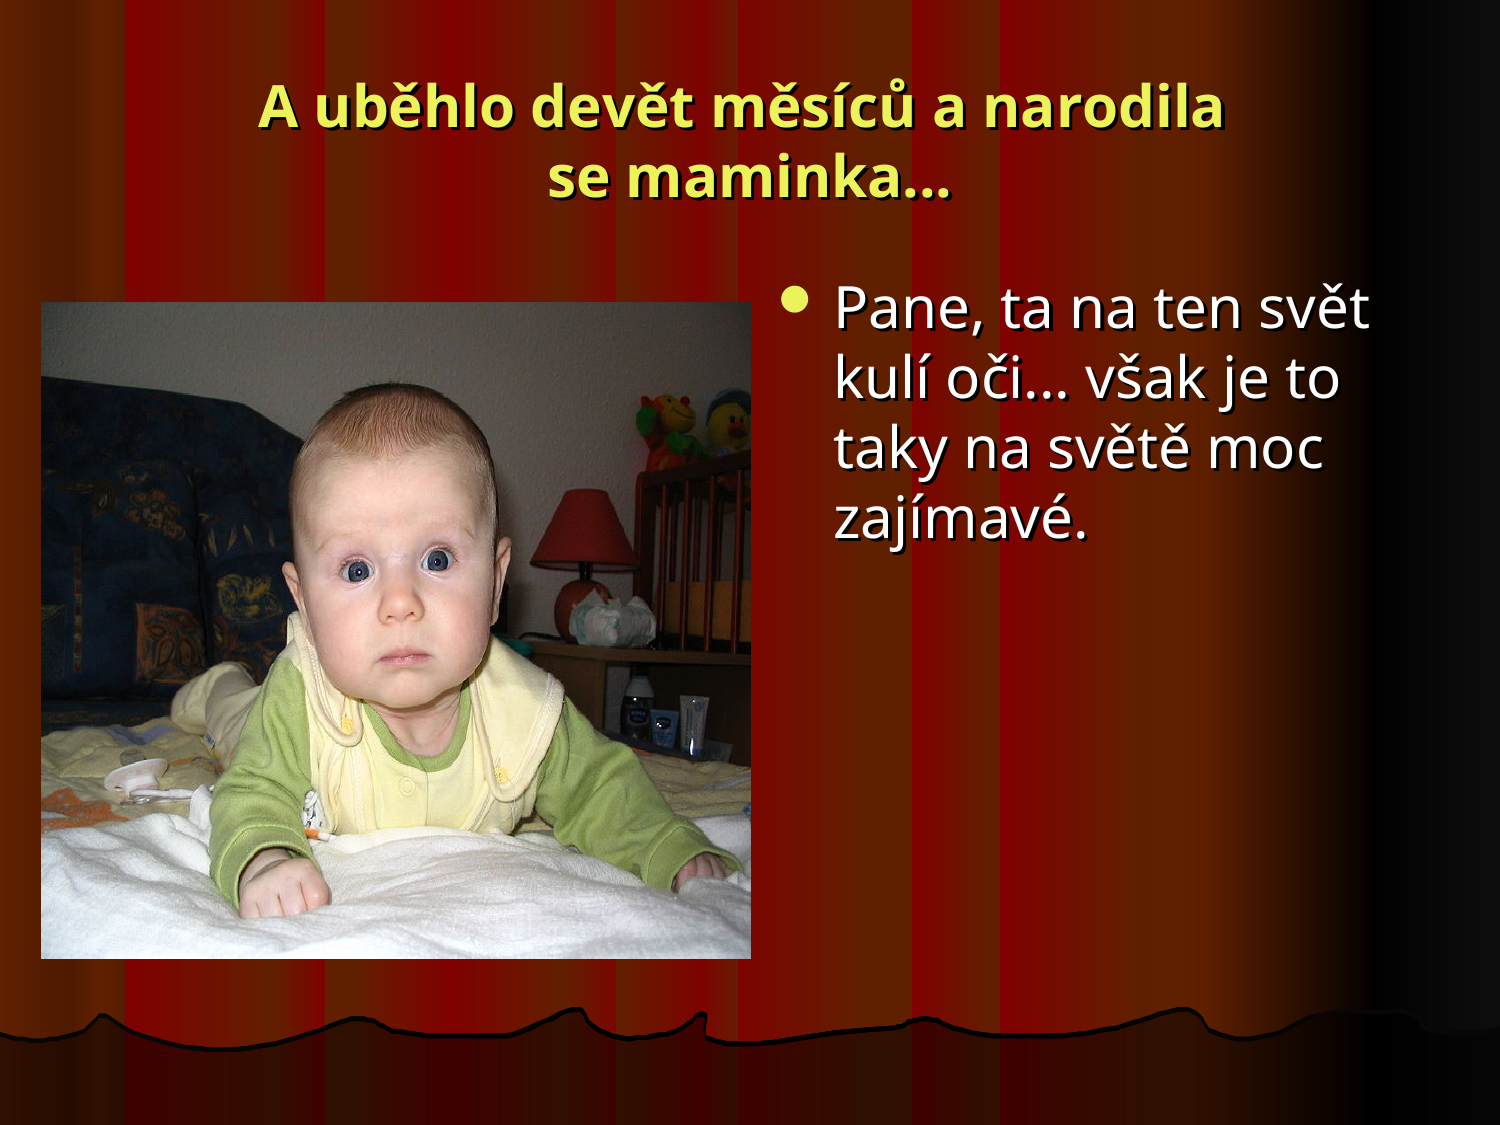

# A uběhlo devět měsíců a narodila se maminka...
Pane, ta na ten svět kulí oči... však je to taky na světě moc zajímavé.